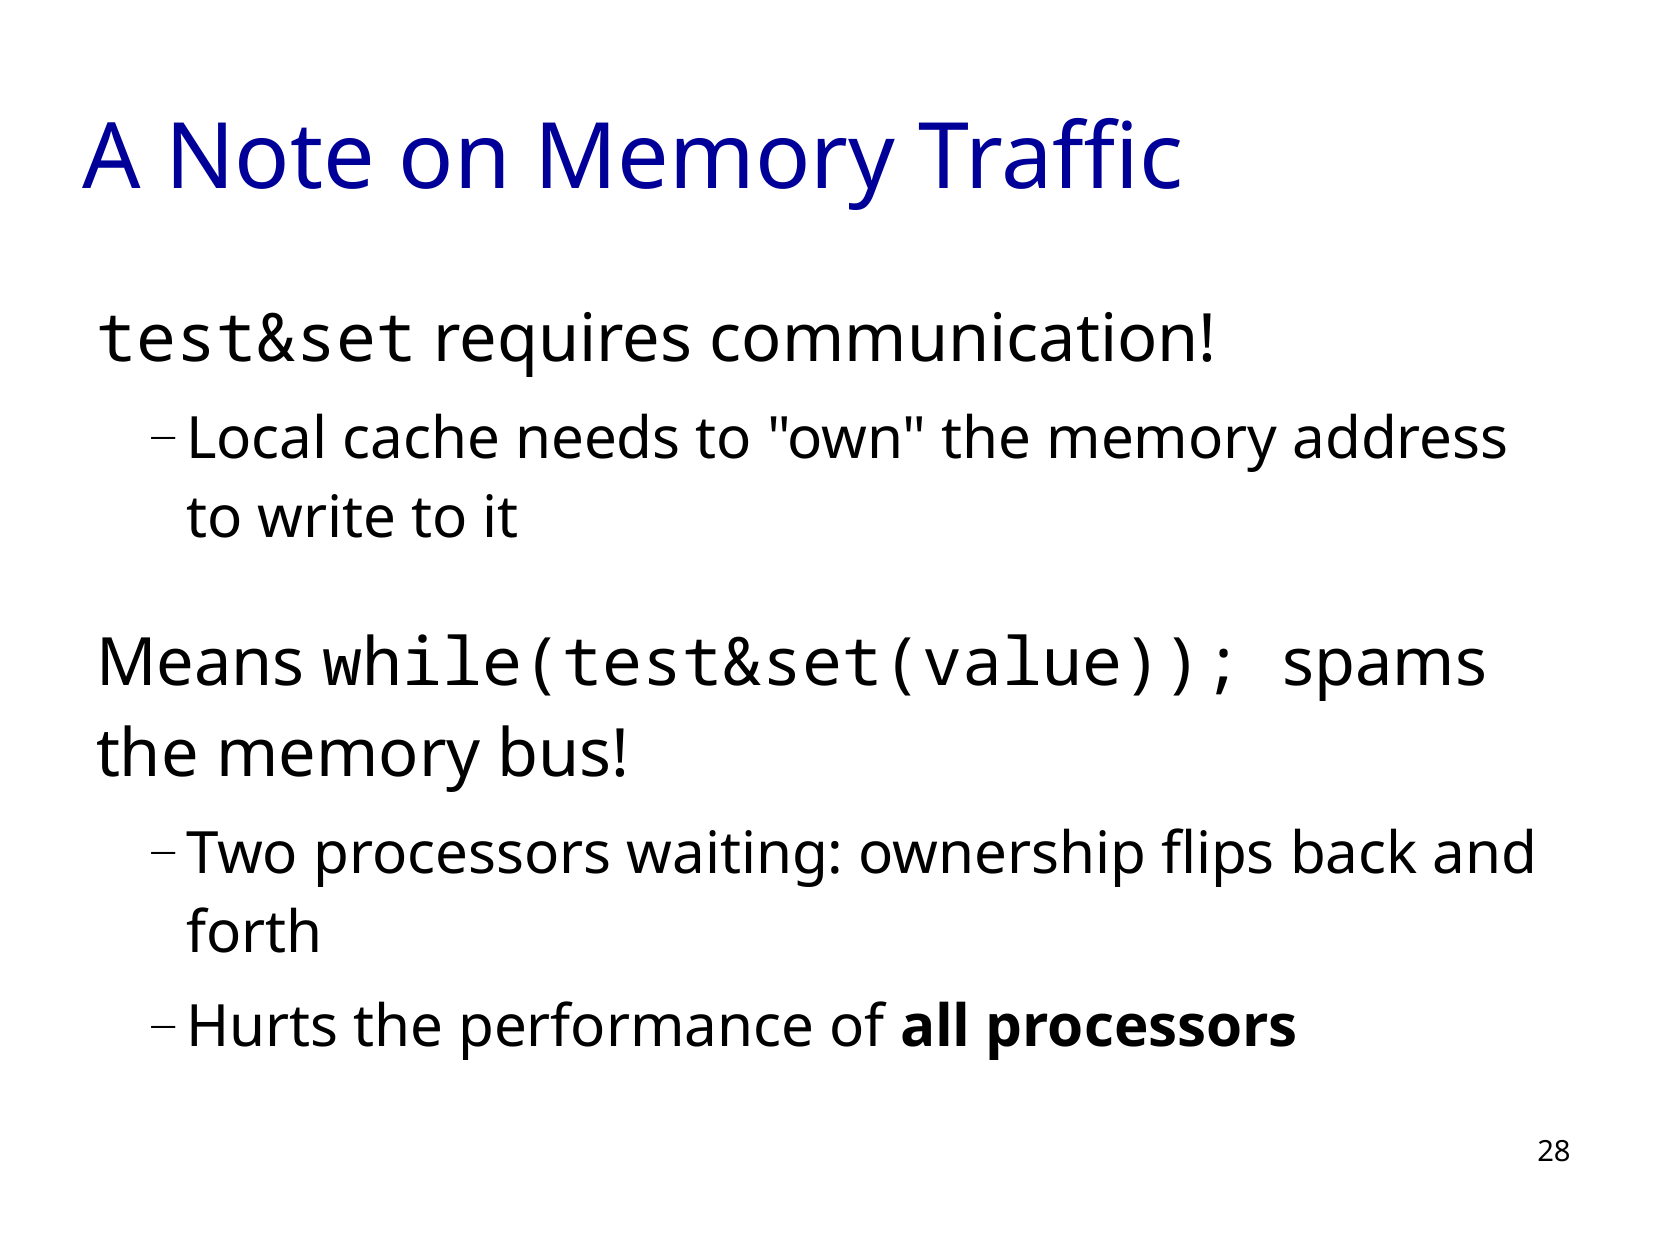

# A Note on Memory Traffic
test&set requires communication!
Local cache needs to "own" the memory address to write to it
Means while(test&set(value)); spams the memory bus!
Two processors waiting: ownership flips back and forth
Hurts the performance of all processors
28